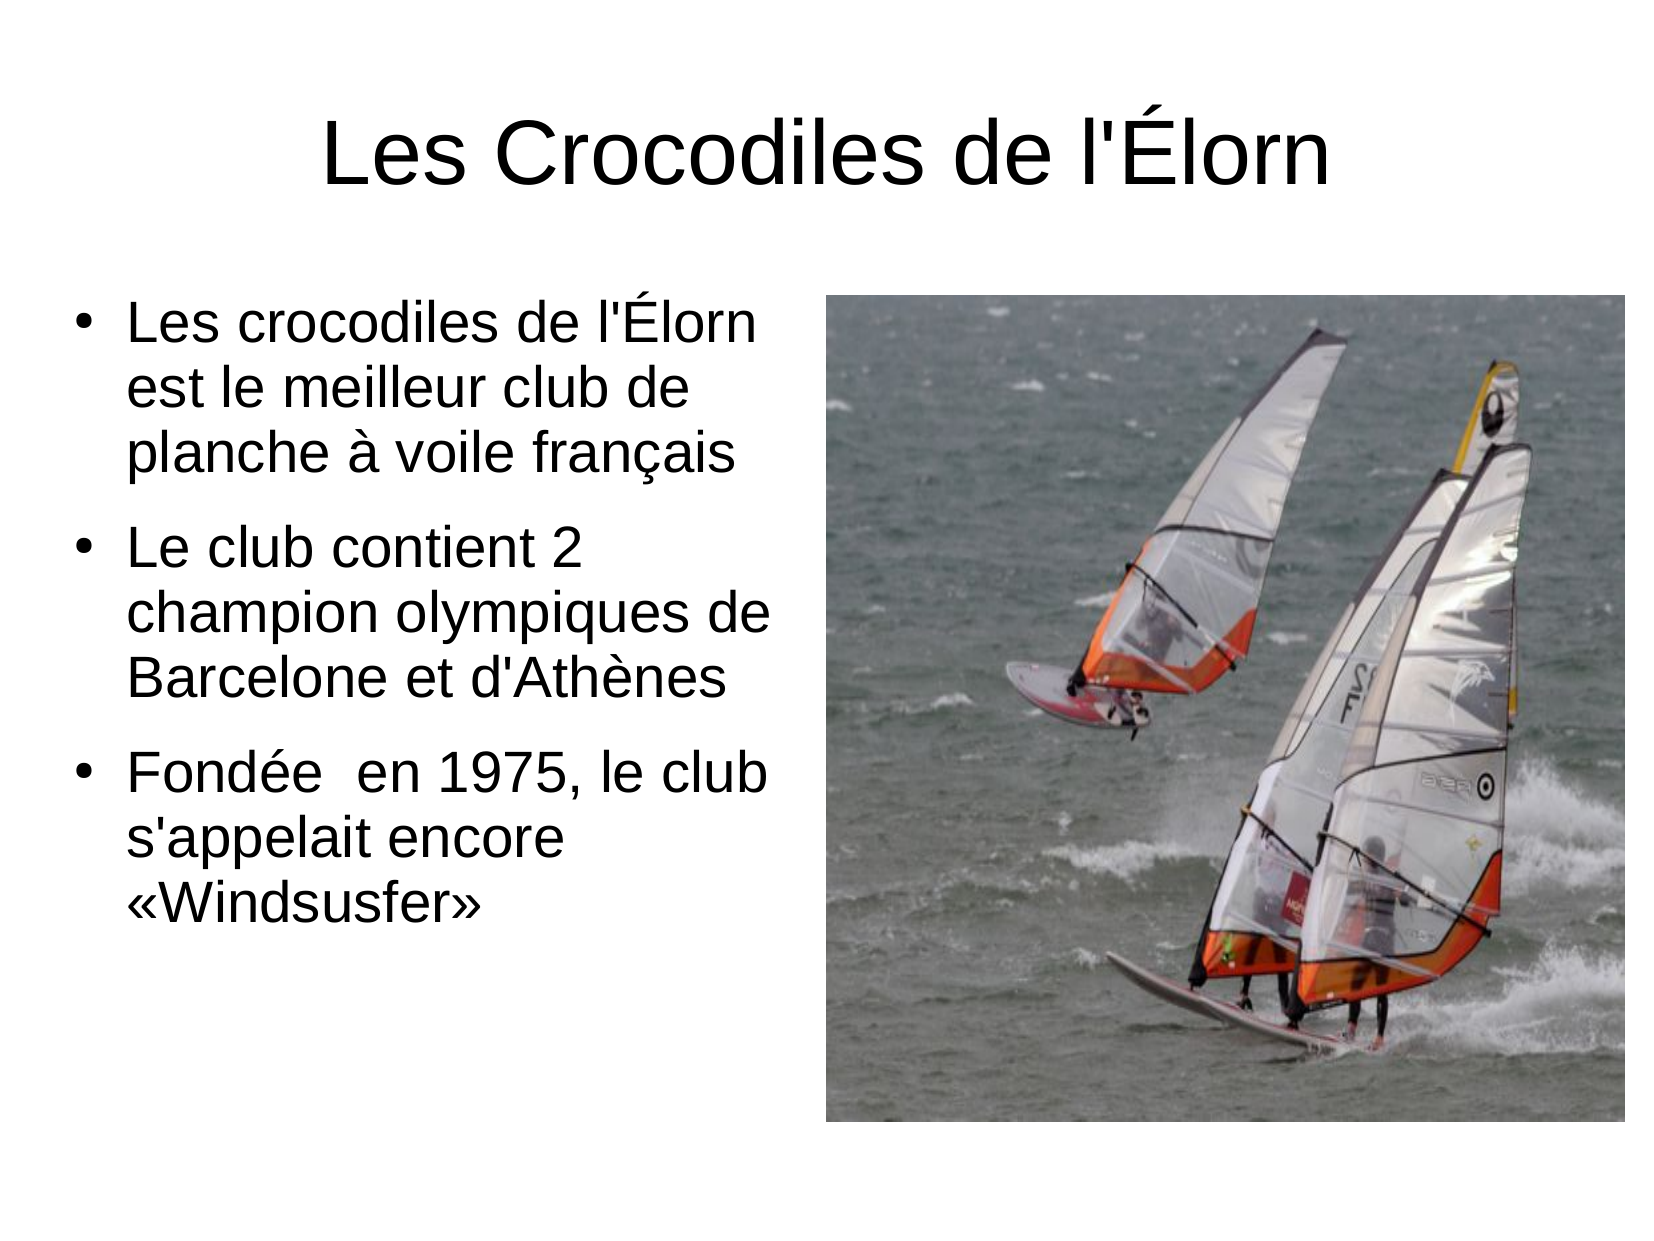

# Les Crocodiles de l'Élorn
Les crocodiles de l'Élorn est le meilleur club de planche à voile français
Le club contient 2 champion olympiques de Barcelone et d'Athènes
Fondée en 1975, le club s'appelait encore «Windsusfer»